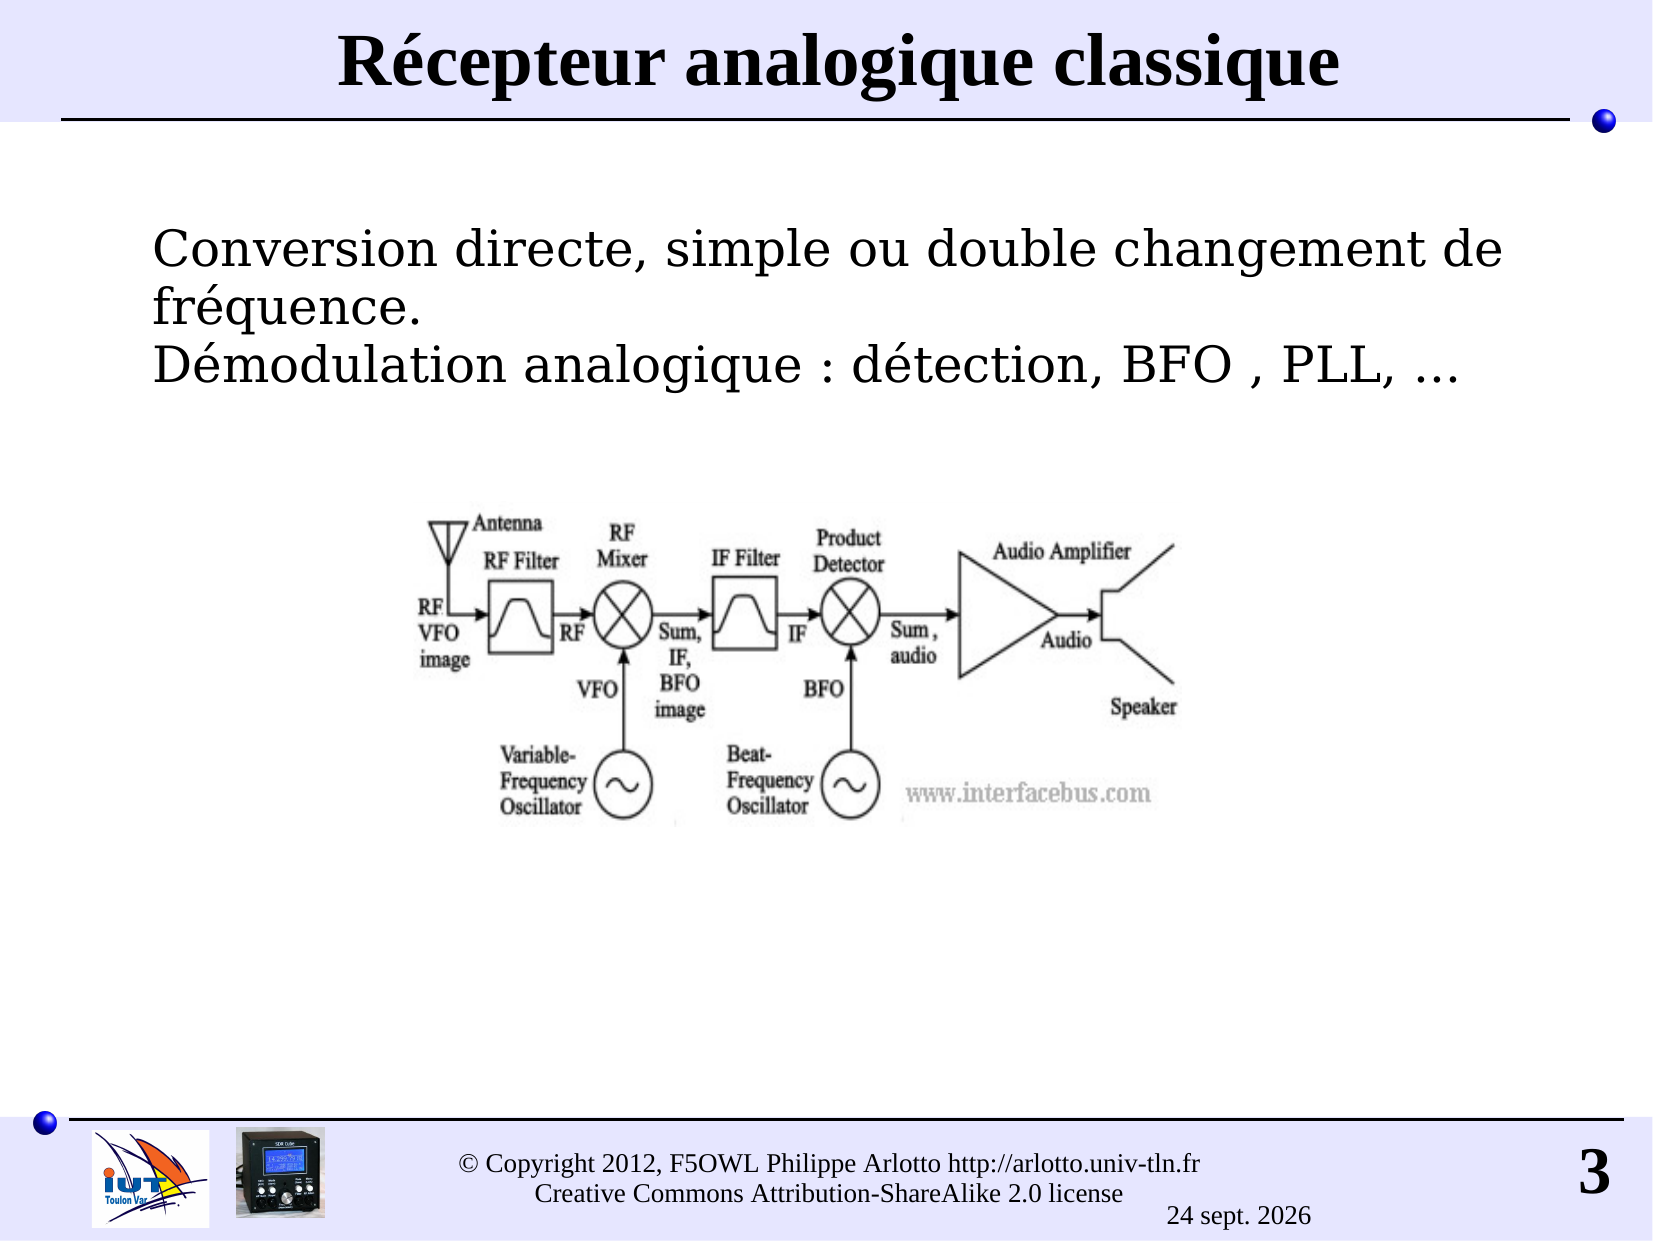

# Récepteur analogique classique
Conversion directe, simple ou double changement de
fréquence.
Démodulation analogique : détection, BFO , PLL, ...